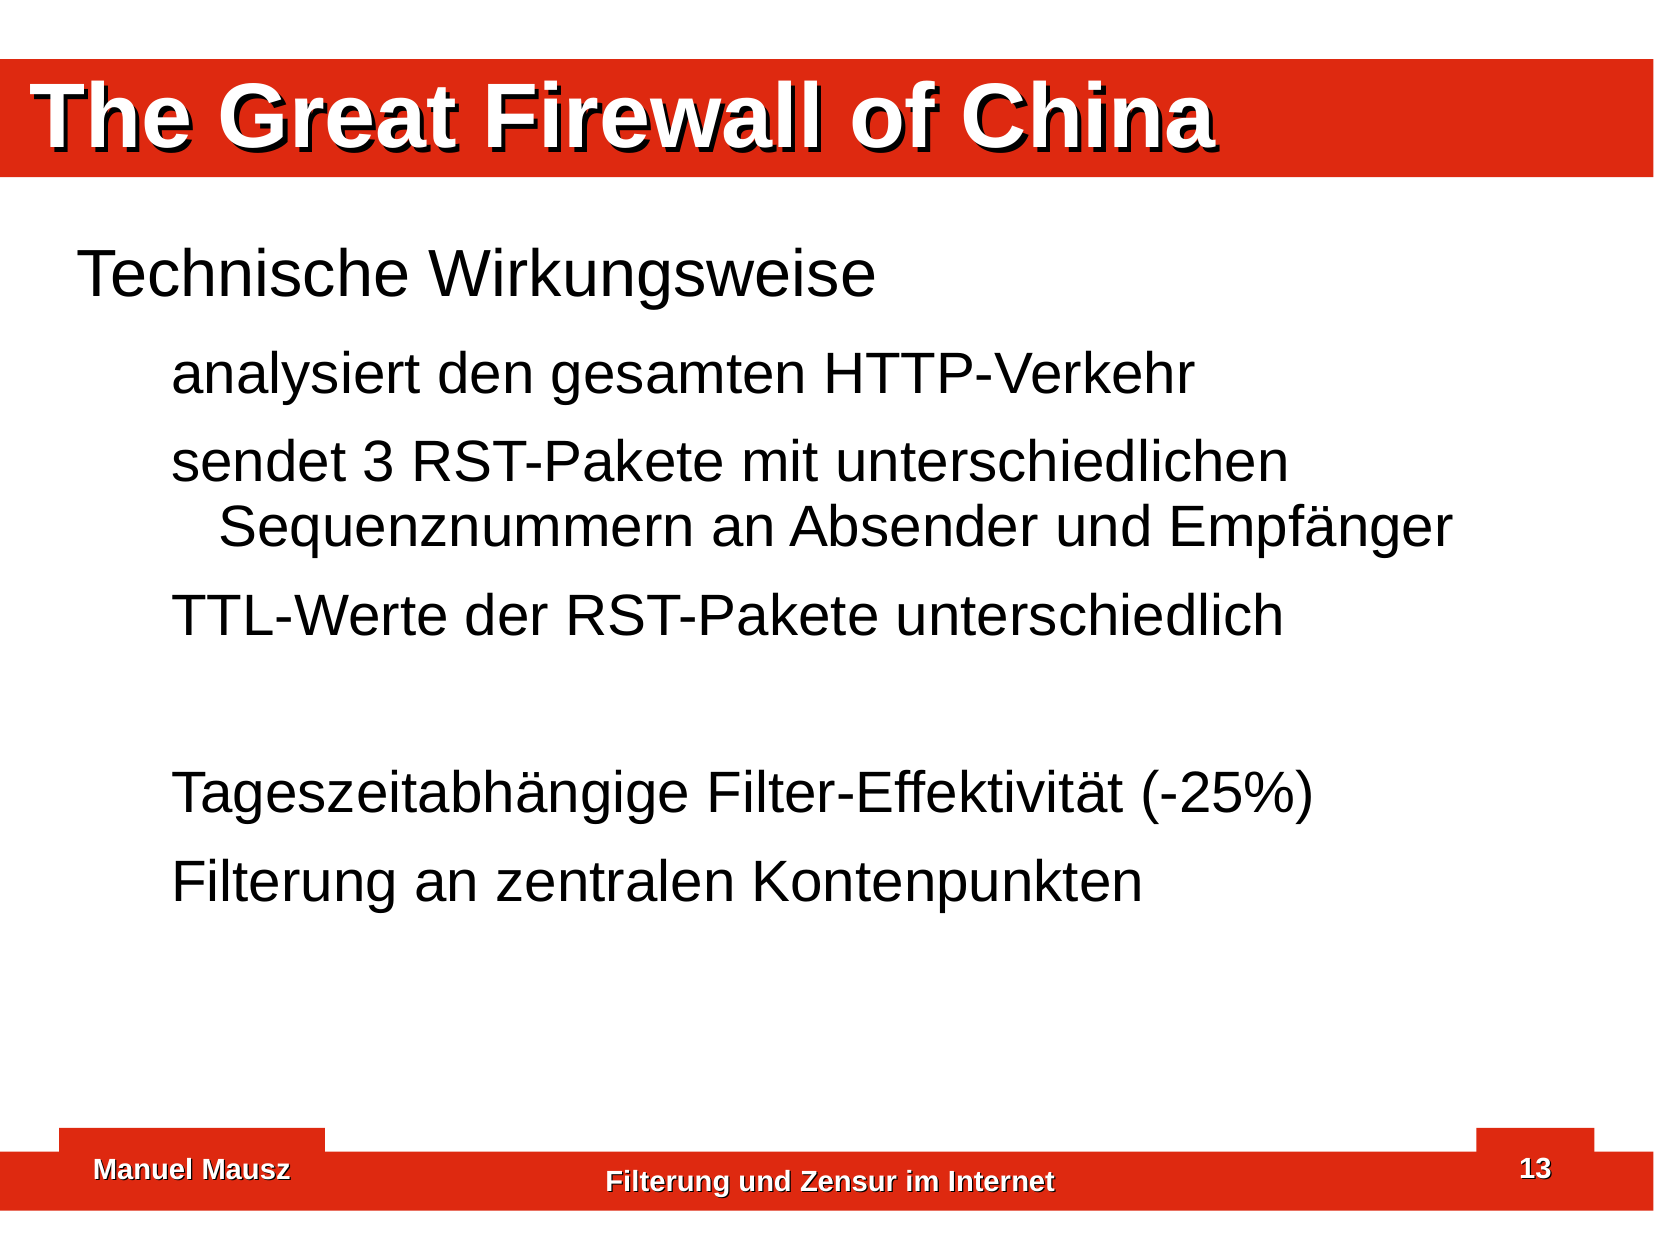

# The Great Firewall of China
Technische Wirkungsweise
analysiert den gesamten HTTP-Verkehr
sendet 3 RST-Pakete mit unterschiedlichen Sequenznummern an Absender und Empfänger
TTL-Werte der RST-Pakete unterschiedlich
Tageszeitabhängige Filter-Effektivität (-25%)
Filterung an zentralen Kontenpunkten
13